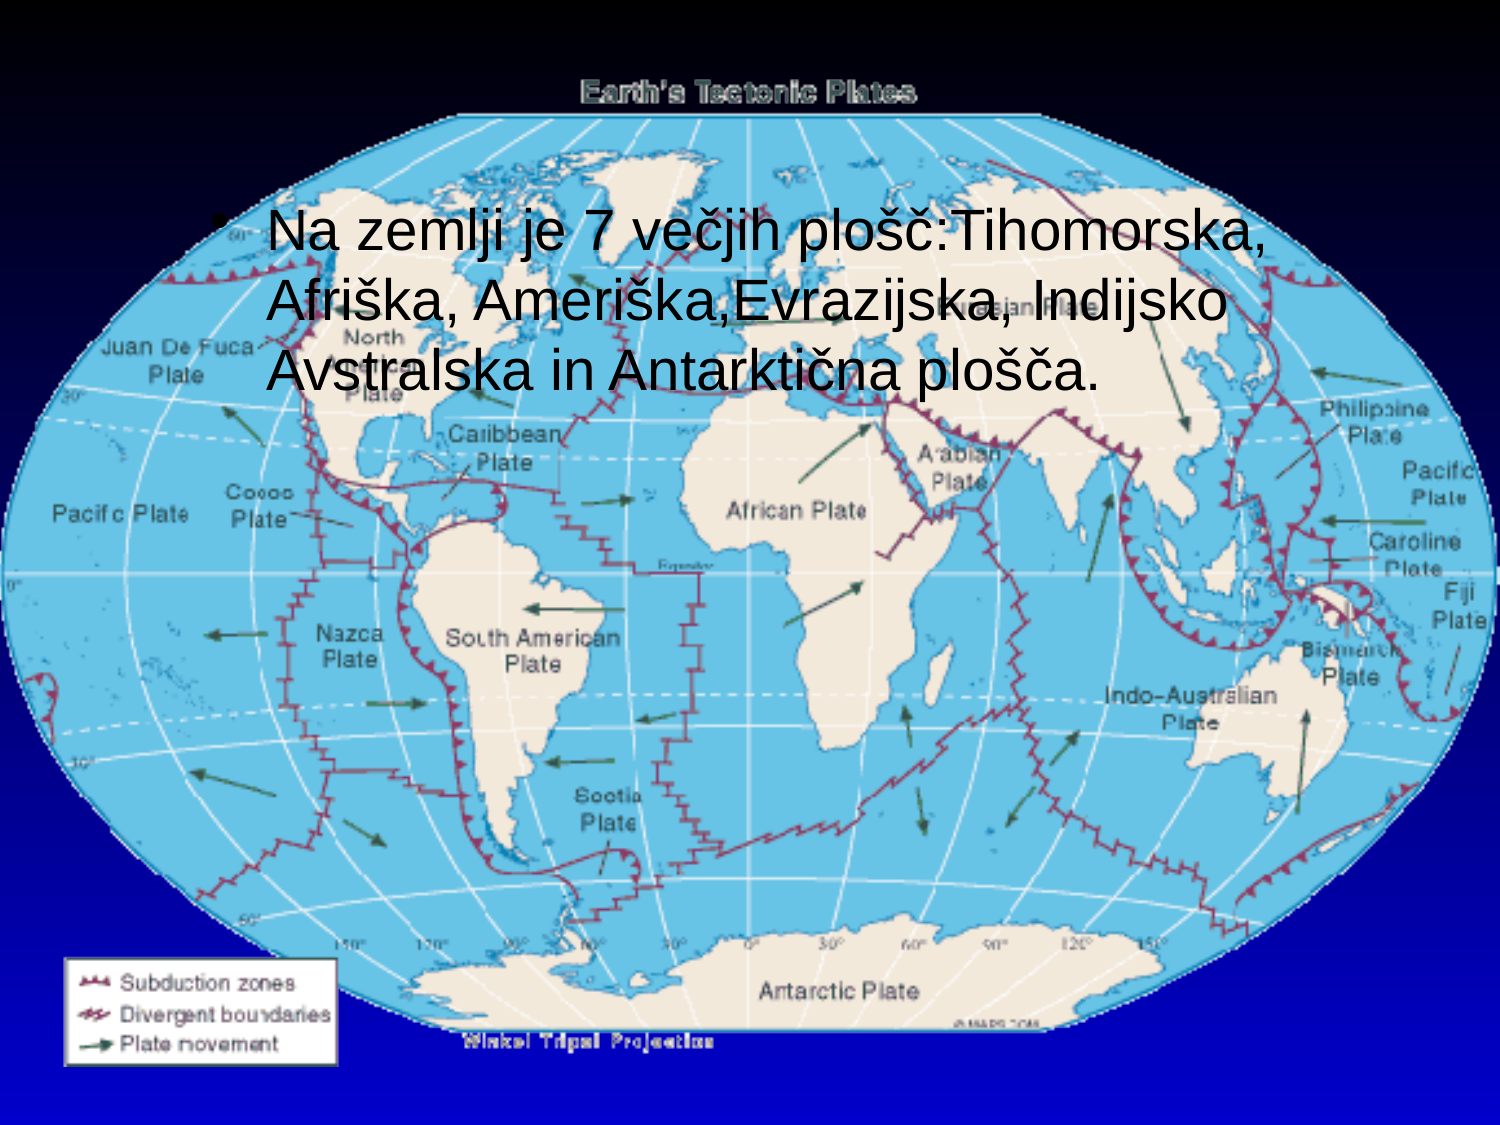

# Na zemlji je 7 večjih plošč:Tihomorska, Afriška, Ameriška,Evrazijska, Indijsko Avstralska in Antarktična plošča.